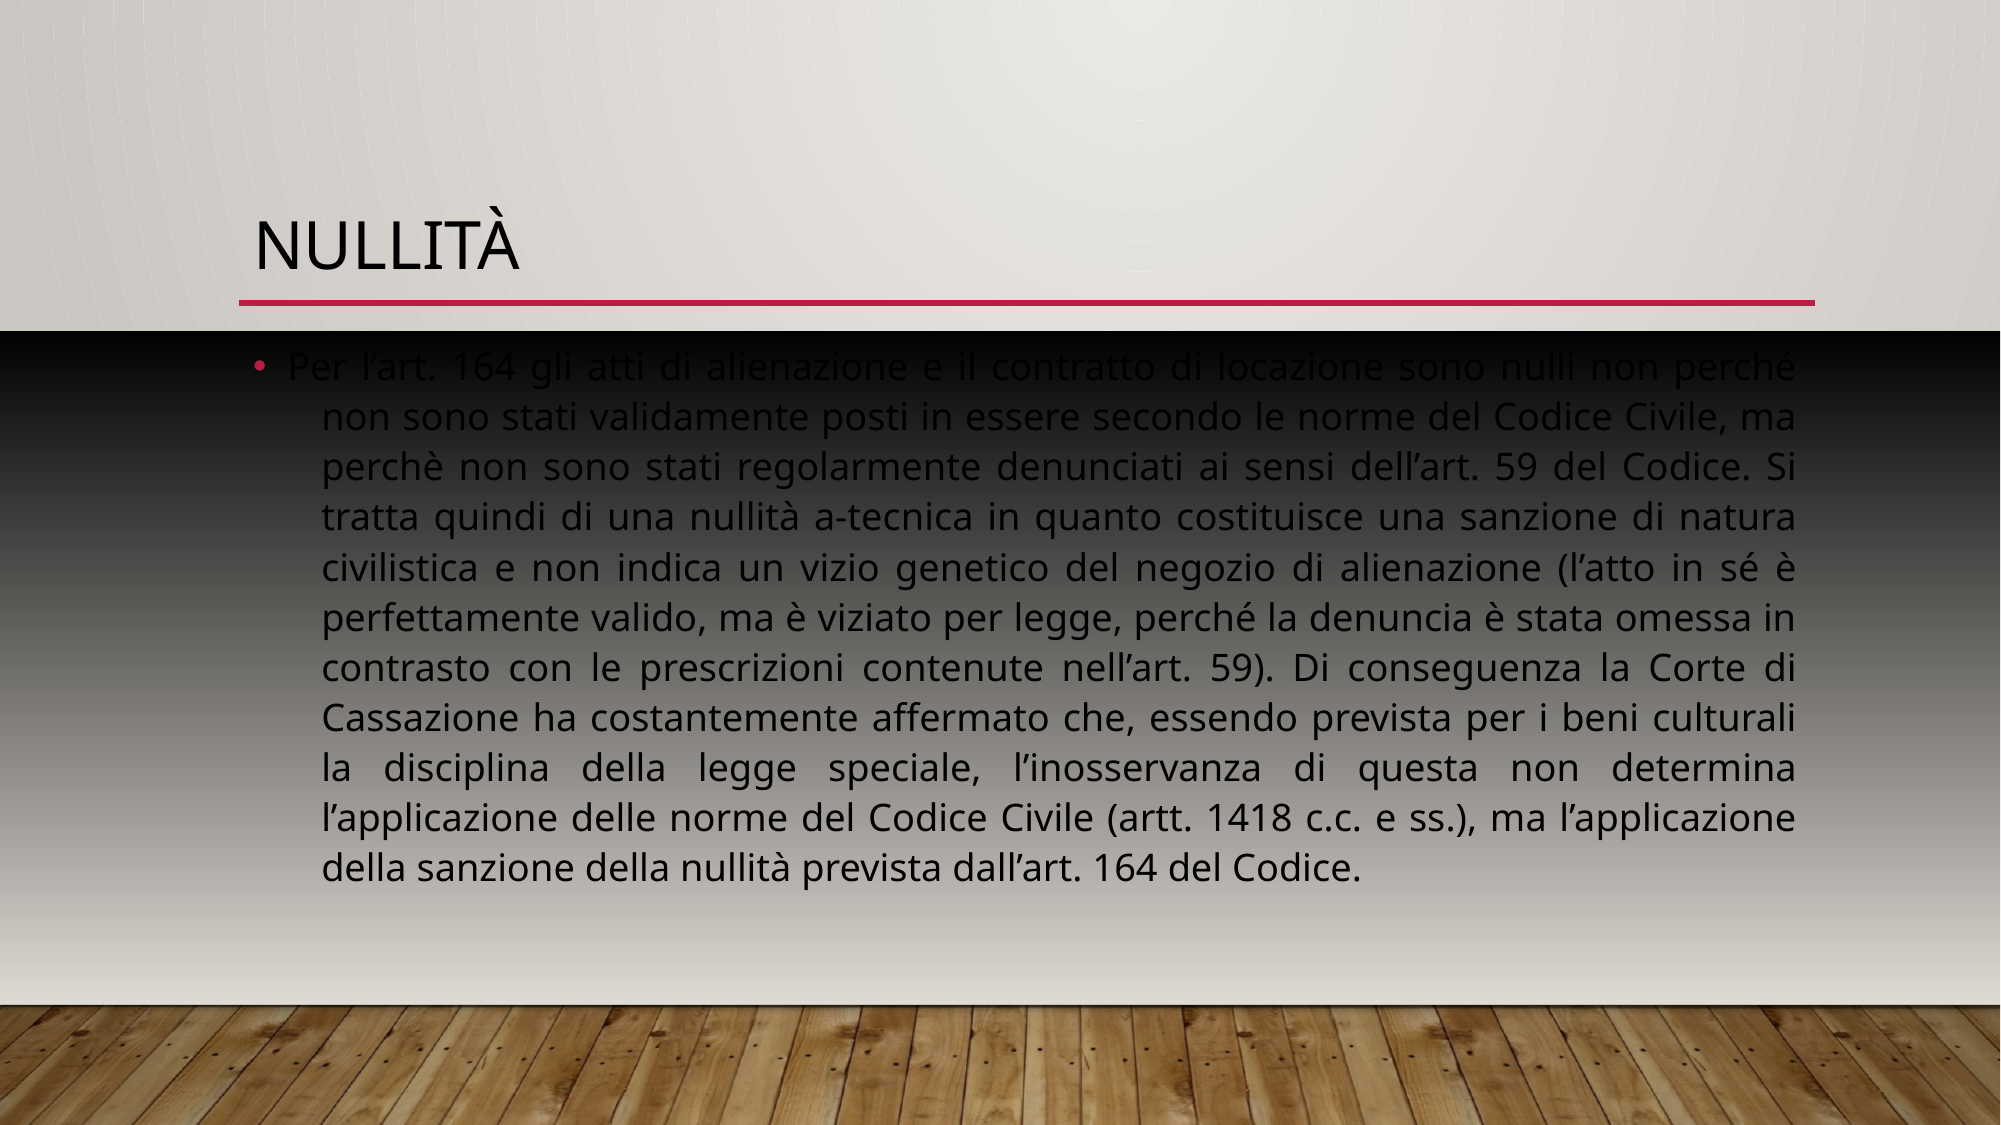

# Nullità
Per l’art. 164 gli atti di alienazione e il contratto di locazione sono nulli non perché non sono stati validamente posti in essere secondo le norme del Codice Civile, ma perchè non sono stati regolarmente denunciati ai sensi dell’art. 59 del Codice. Si tratta quindi di una nullità a-tecnica in quanto costituisce una sanzione di natura civilistica e non indica un vizio genetico del negozio di alienazione (l’atto in sé è perfettamente valido, ma è viziato per legge, perché la denuncia è stata omessa in contrasto con le prescrizioni contenute nell’art. 59). Di conseguenza la Corte di Cassazione ha costantemente affermato che, essendo prevista per i beni culturali la disciplina della legge speciale, l’inosservanza di questa non determina l’applicazione delle norme del Codice Civile (artt. 1418 c.c. e ss.), ma l’applicazione della sanzione della nullità prevista dall’art. 164 del Codice.